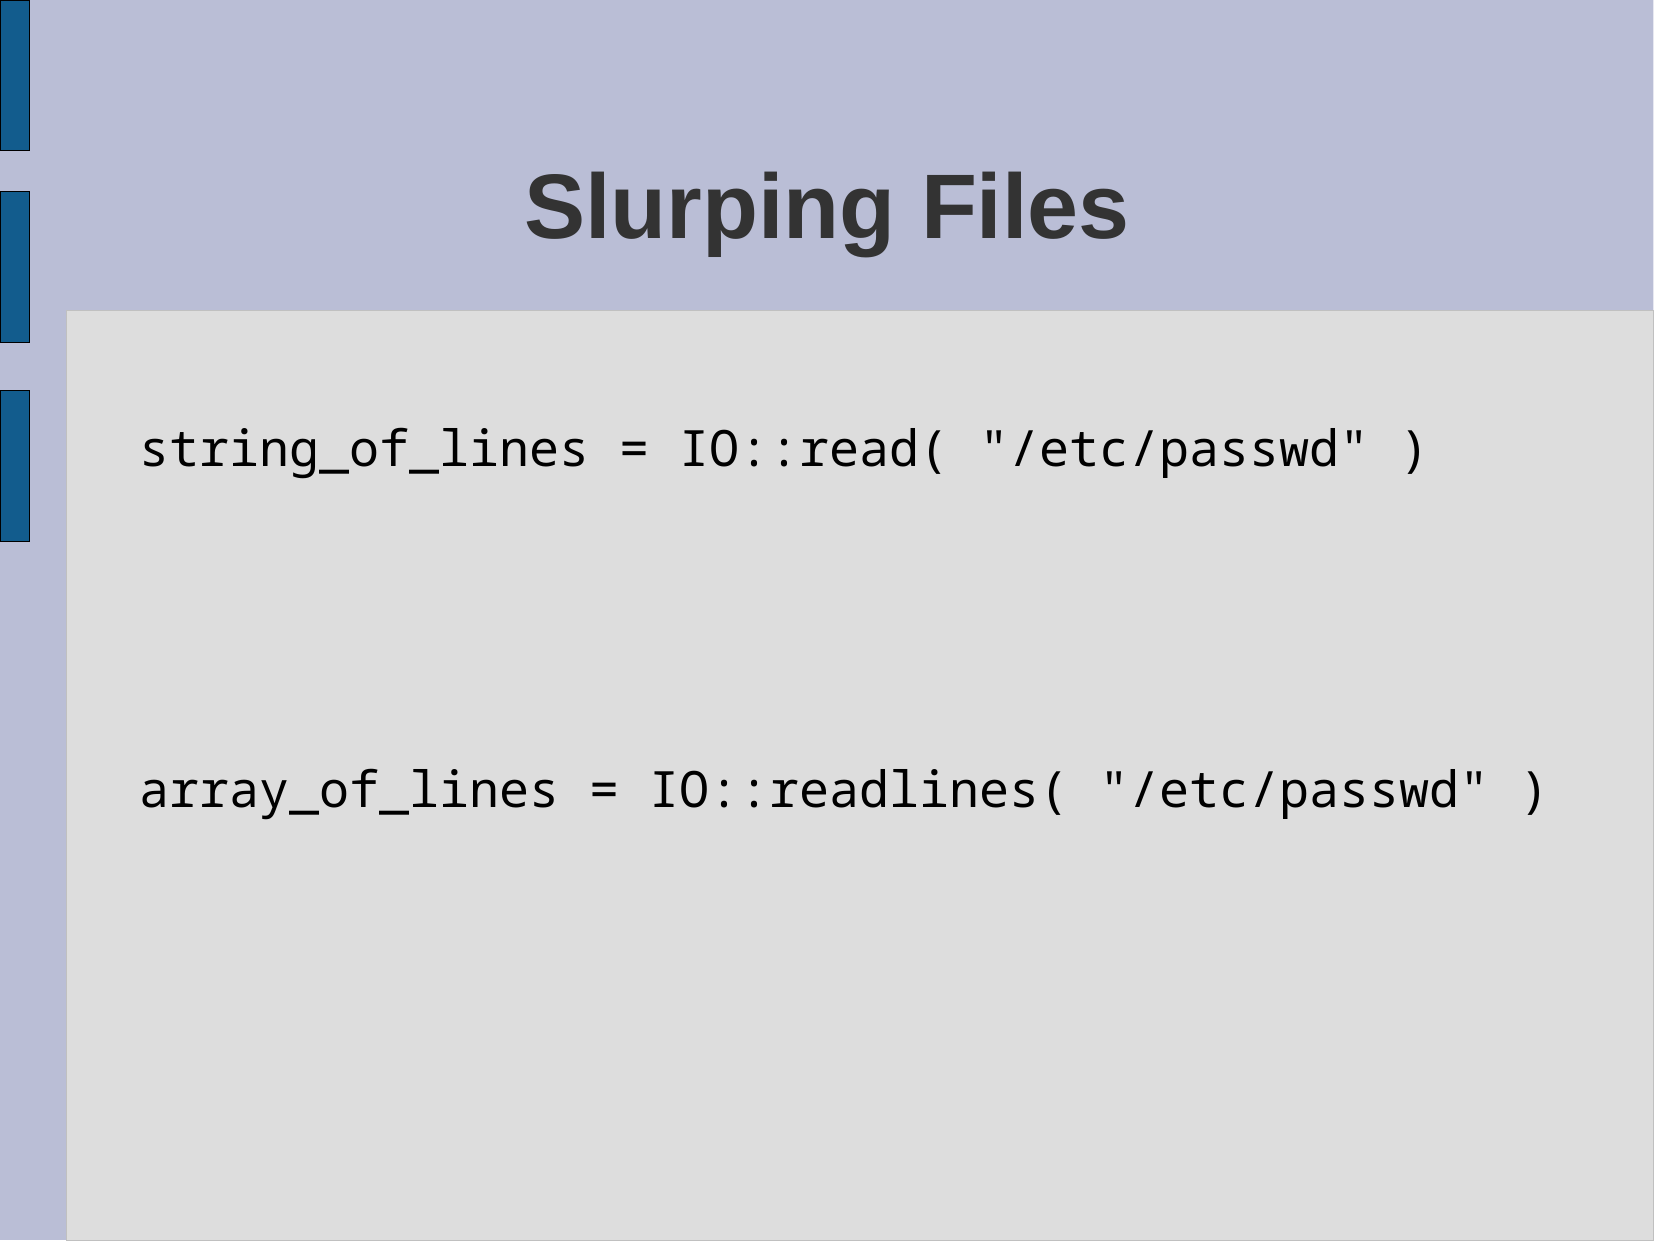

#
Slurping Files
string_of_lines = IO::read( "/etc/passwd" )
array_of_lines = IO::readlines( "/etc/passwd" )